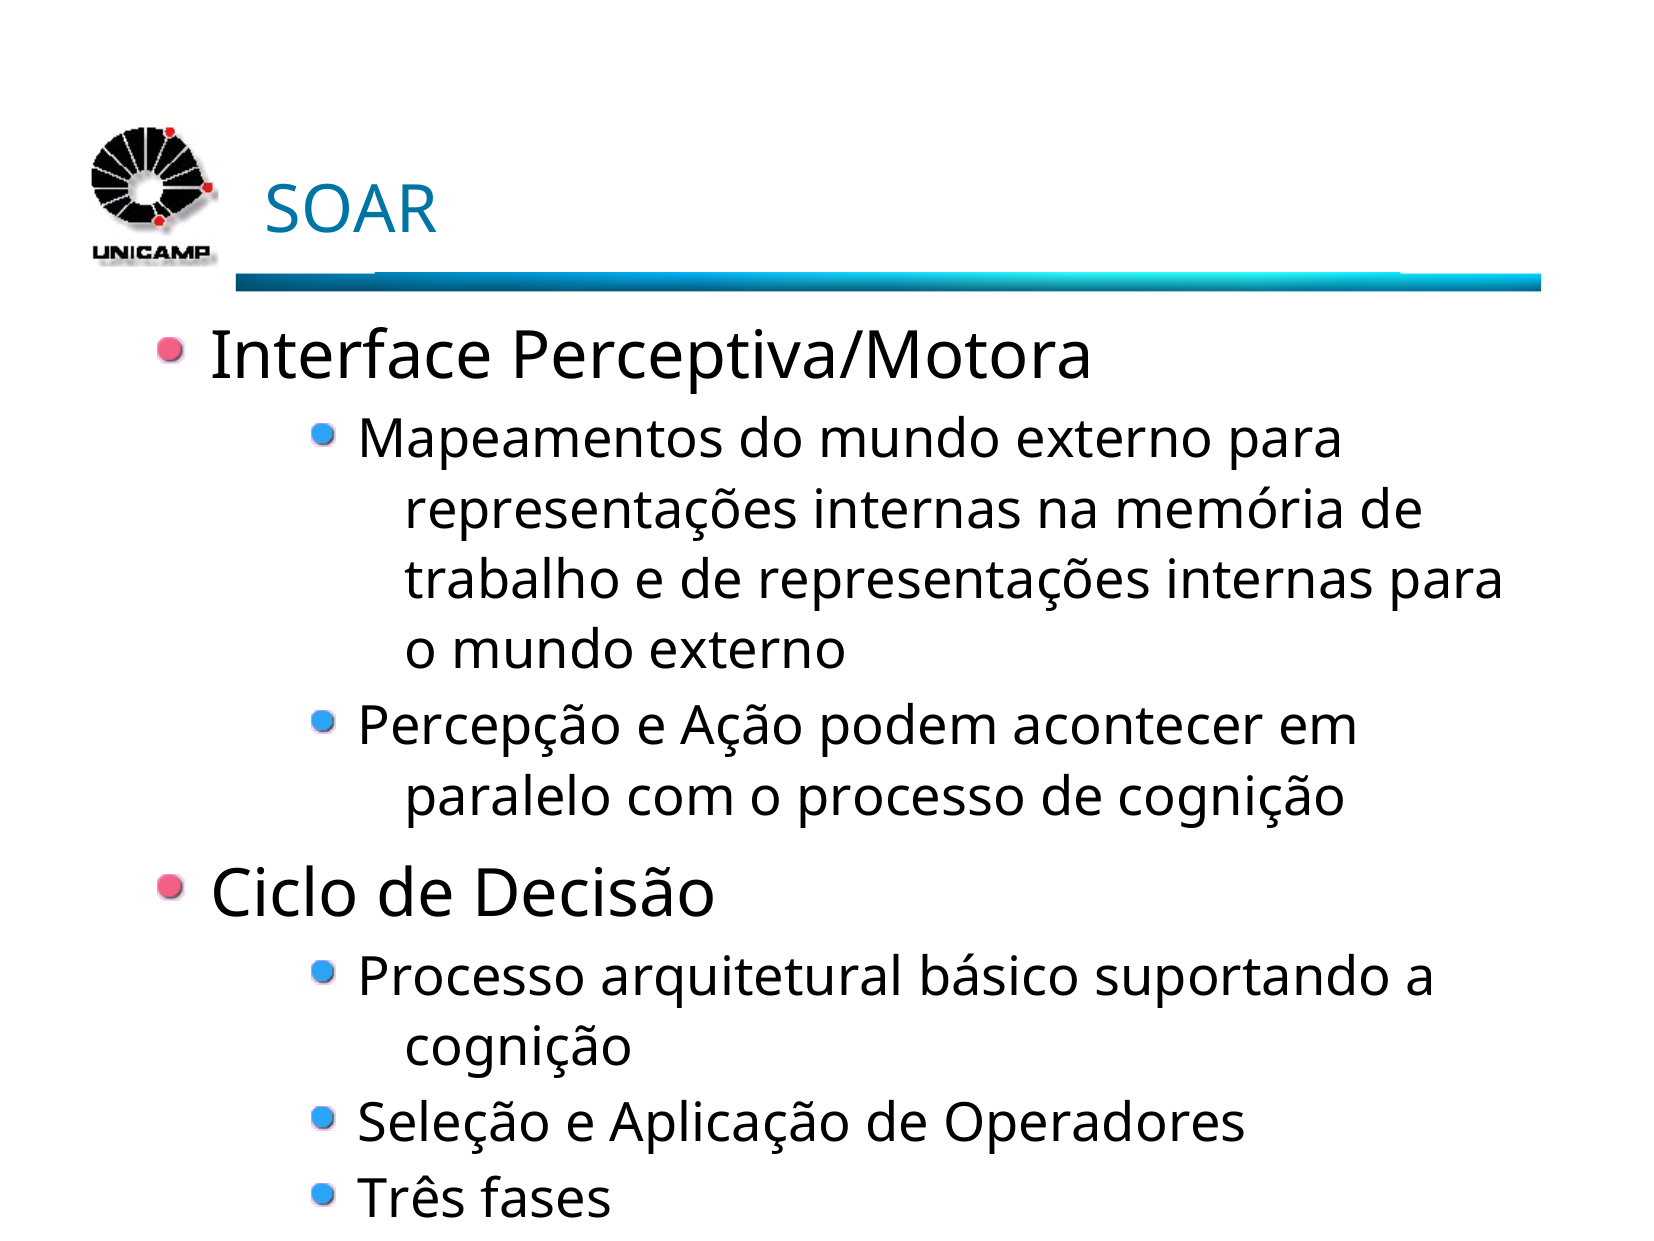

# SOAR
Interface Perceptiva/Motora
Mapeamentos do mundo externo para representações internas na memória de trabalho e de representações internas para o mundo externo
Percepção e Ação podem acontecer em paralelo com o processo de cognição
Ciclo de Decisão
Processo arquitetural básico suportando a cognição
Seleção e Aplicação de Operadores
Três fases
Elaboração, Decisão, Aplicação